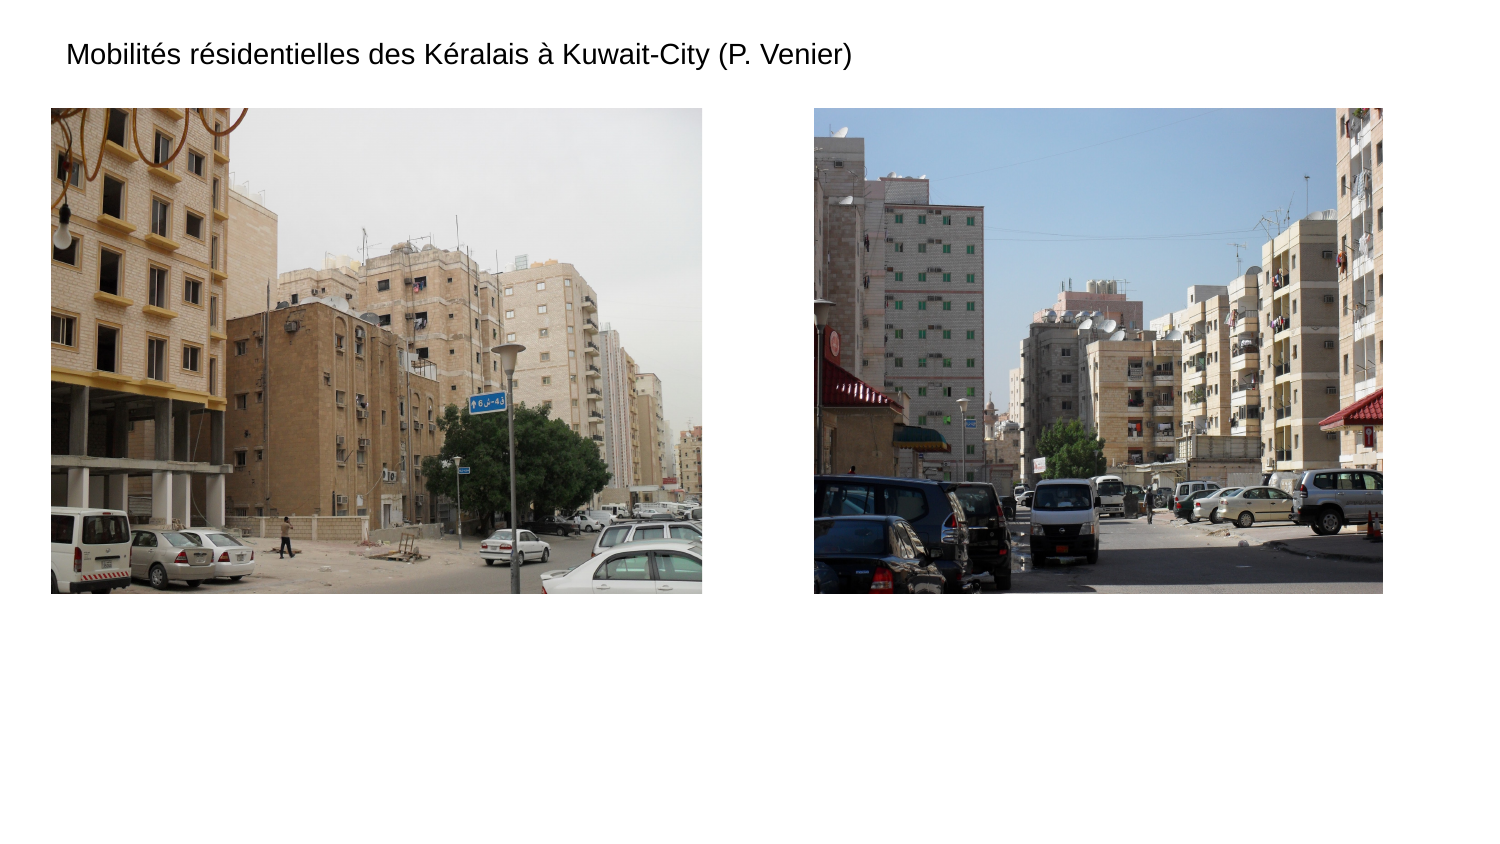

# Mobilités résidentielles des Kéralais à Kuwait-City (P. Venier)